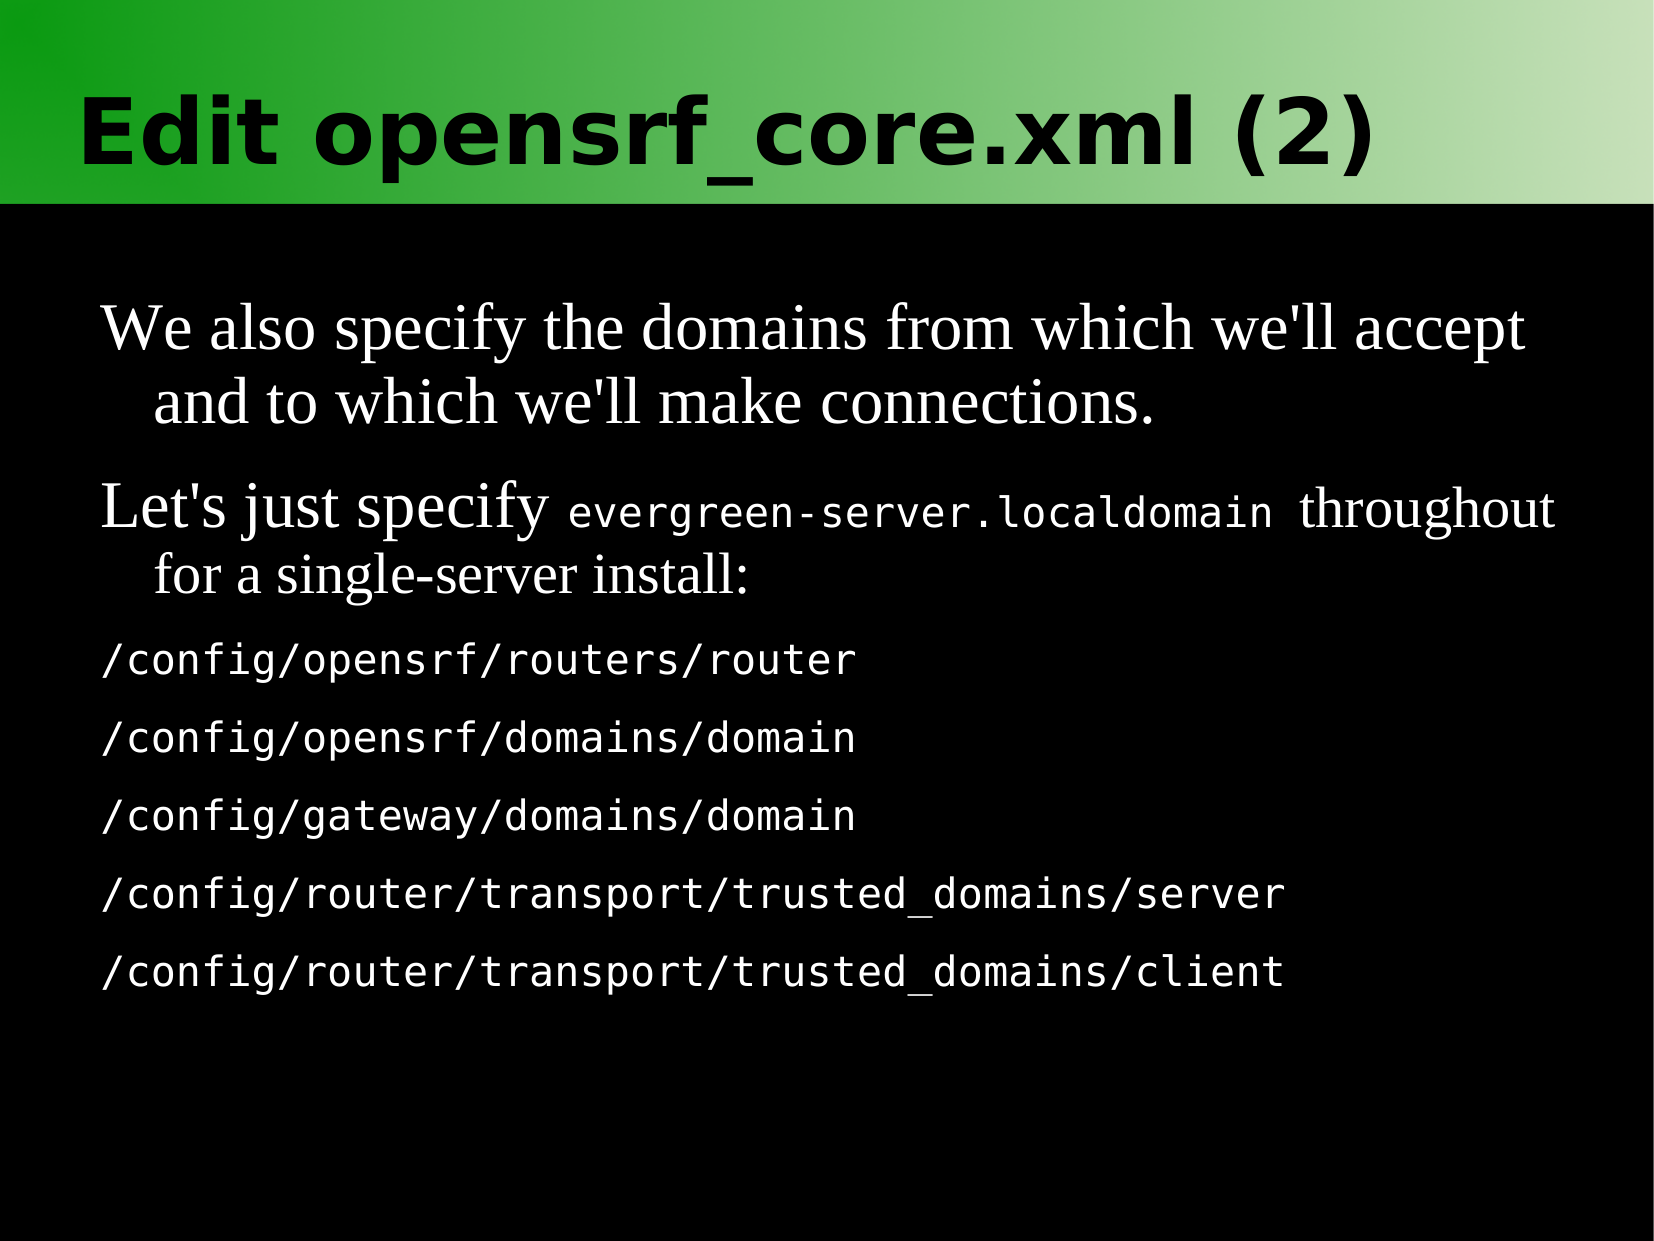

# Edit opensrf_core.xml (2)
We also specify the domains from which we'll accept and to which we'll make connections.
Let's just specify evergreen-server.localdomain throughout for a single-server install:
/config/opensrf/routers/router
/config/opensrf/domains/domain
/config/gateway/domains/domain
/config/router/transport/trusted_domains/server
/config/router/transport/trusted_domains/client